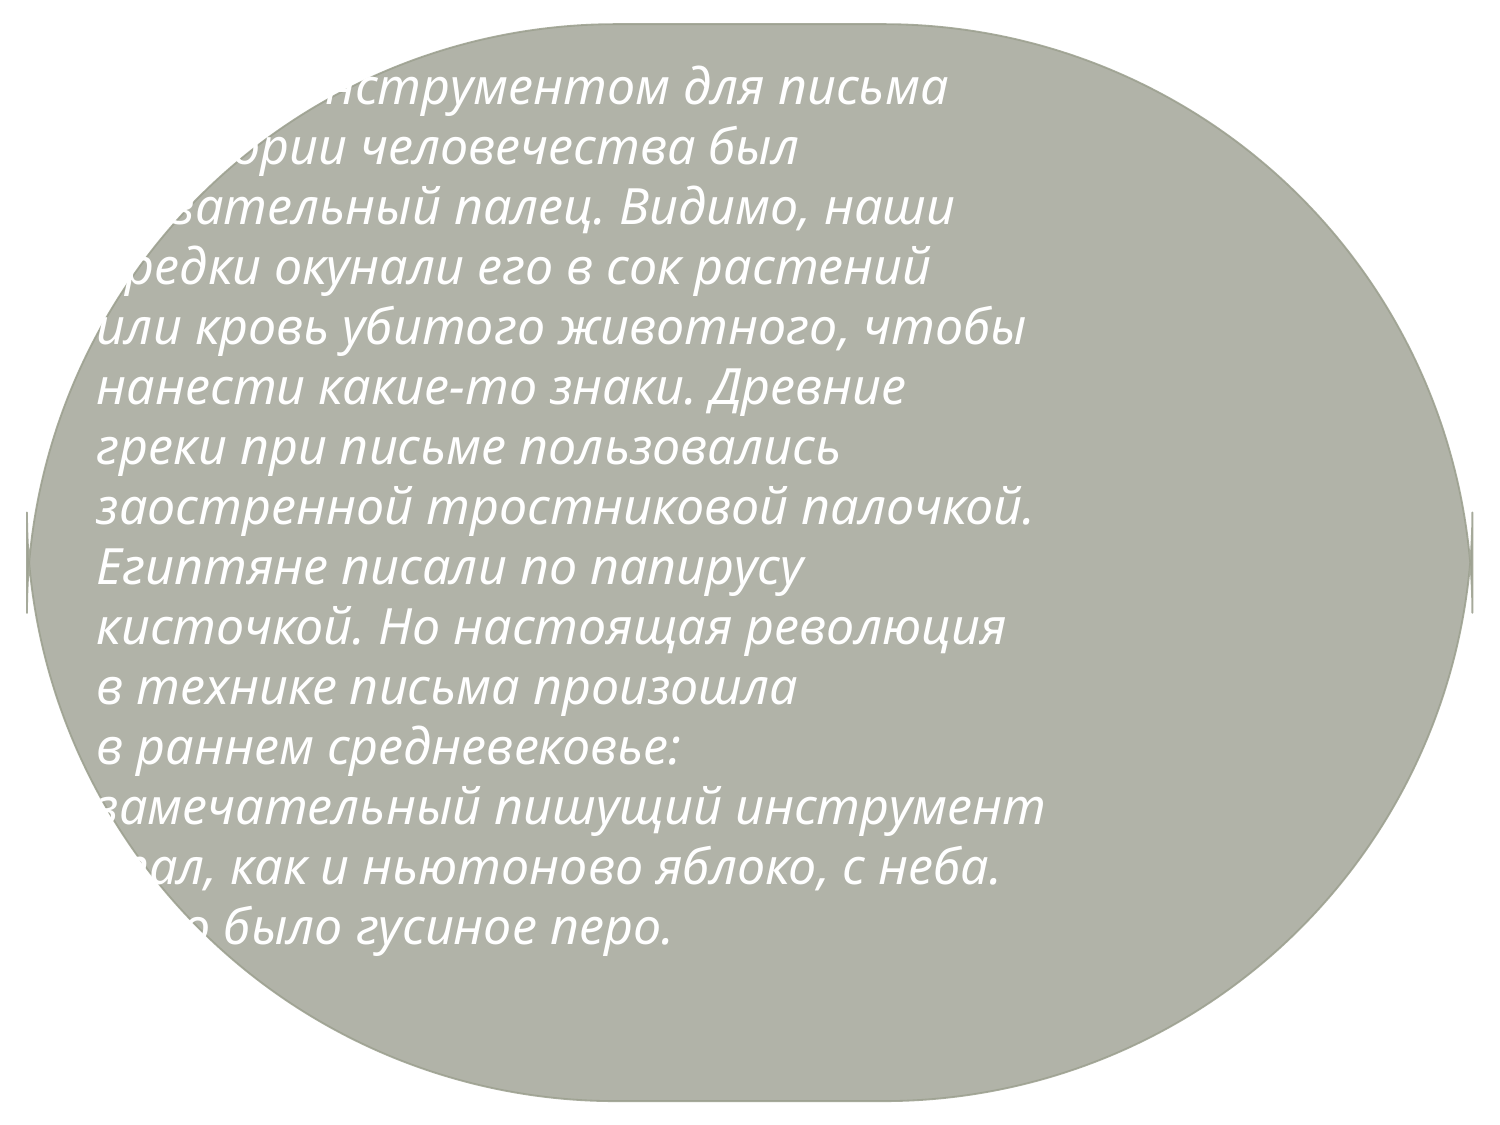

Первым инструментом для письма
в истории человечества был
указательный палец. Видимо, наши
предки окунали его в сок растений
или кровь убитого животного, чтобы
нанести какие-то знаки. Древние
греки при письме пользовались
заостренной тростниковой палочкой.
Египтяне писали по папирусу
кисточкой. Но настоящая революция
в технике письма произошла
в раннем средневековье:
замечательный пишущий инструмент
упал, как и ньютоново яблоко, с неба.
 Это было гусиное перо.